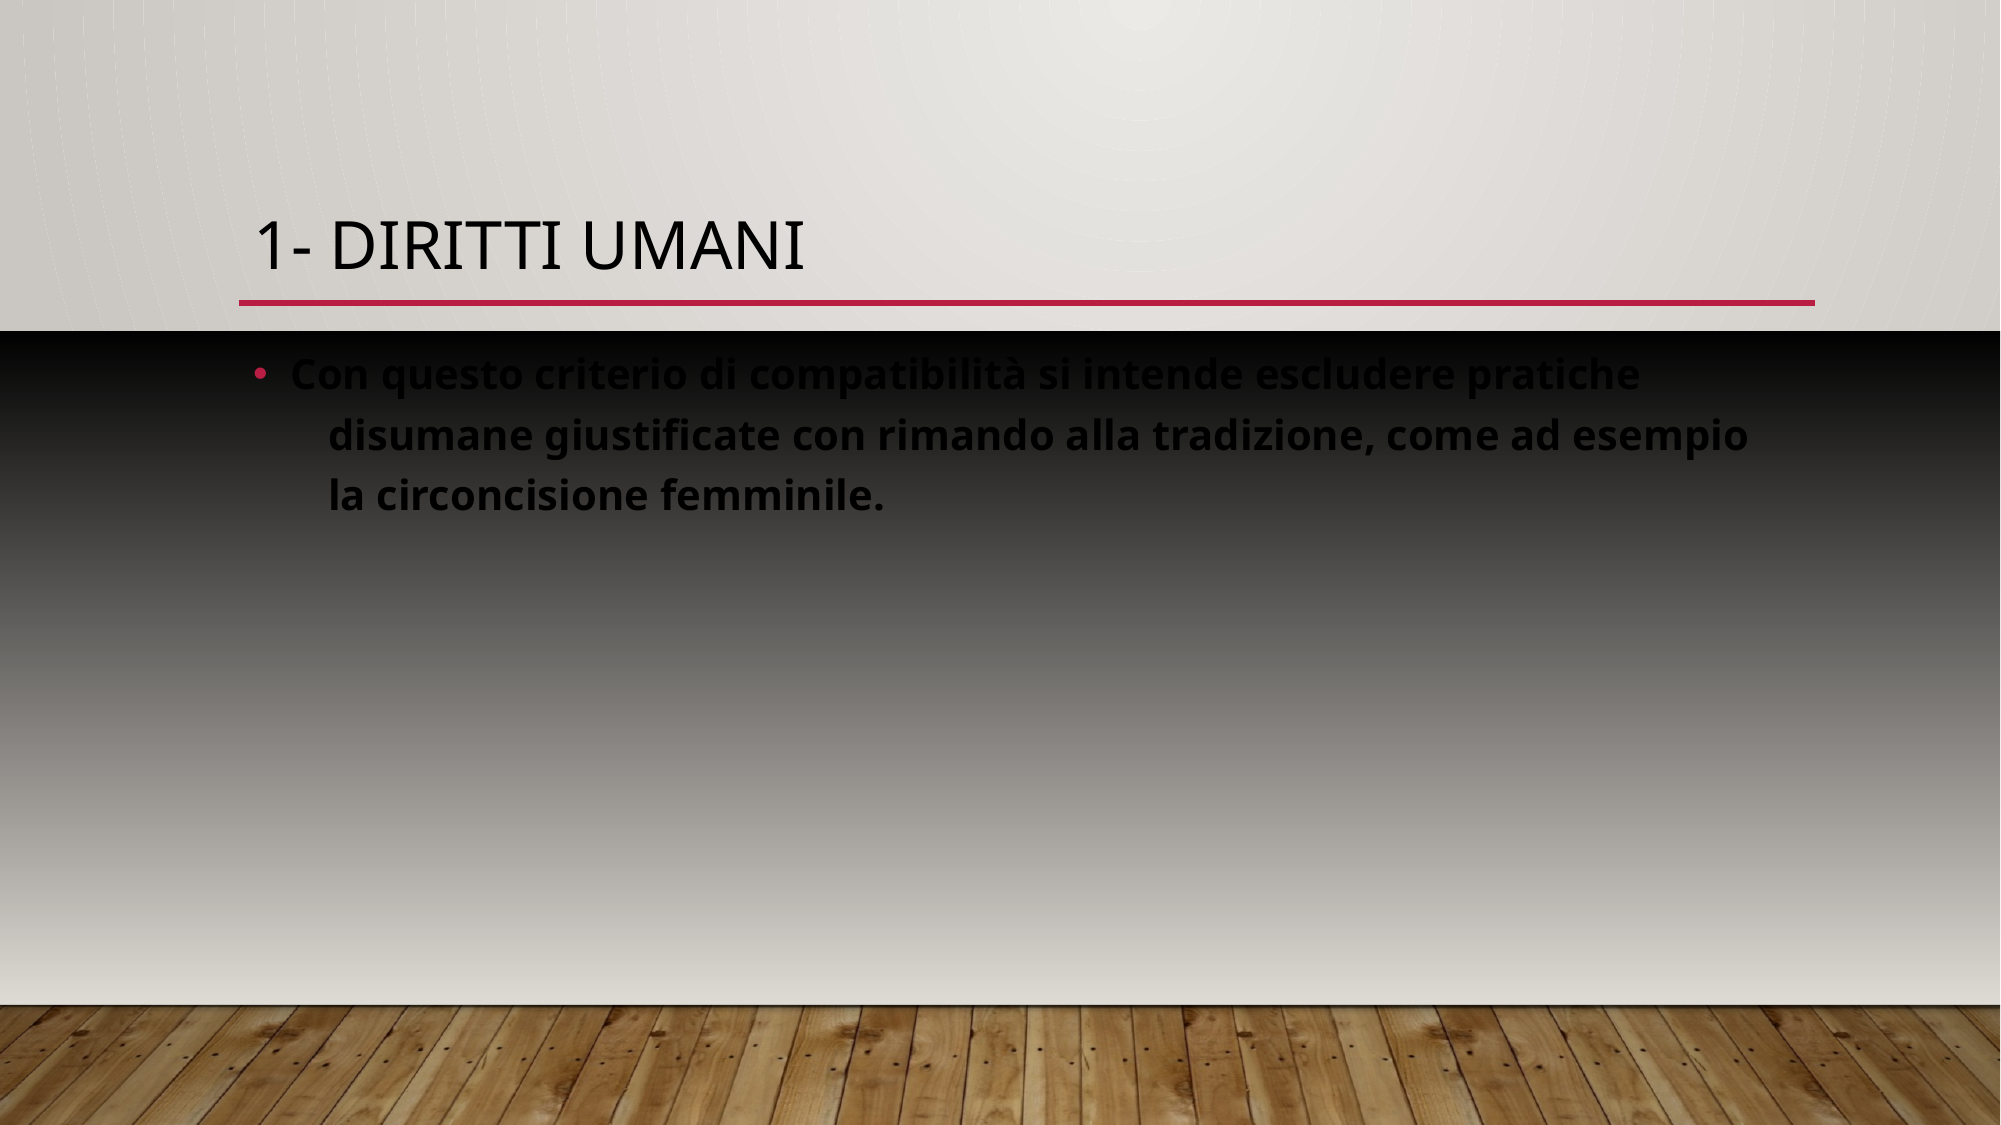

# 1- Diritti umani
Con questo criterio di compatibilità si intende escludere pratiche disumane giustificate con rimando alla tradizione, come ad esempio la circoncisione femminile.